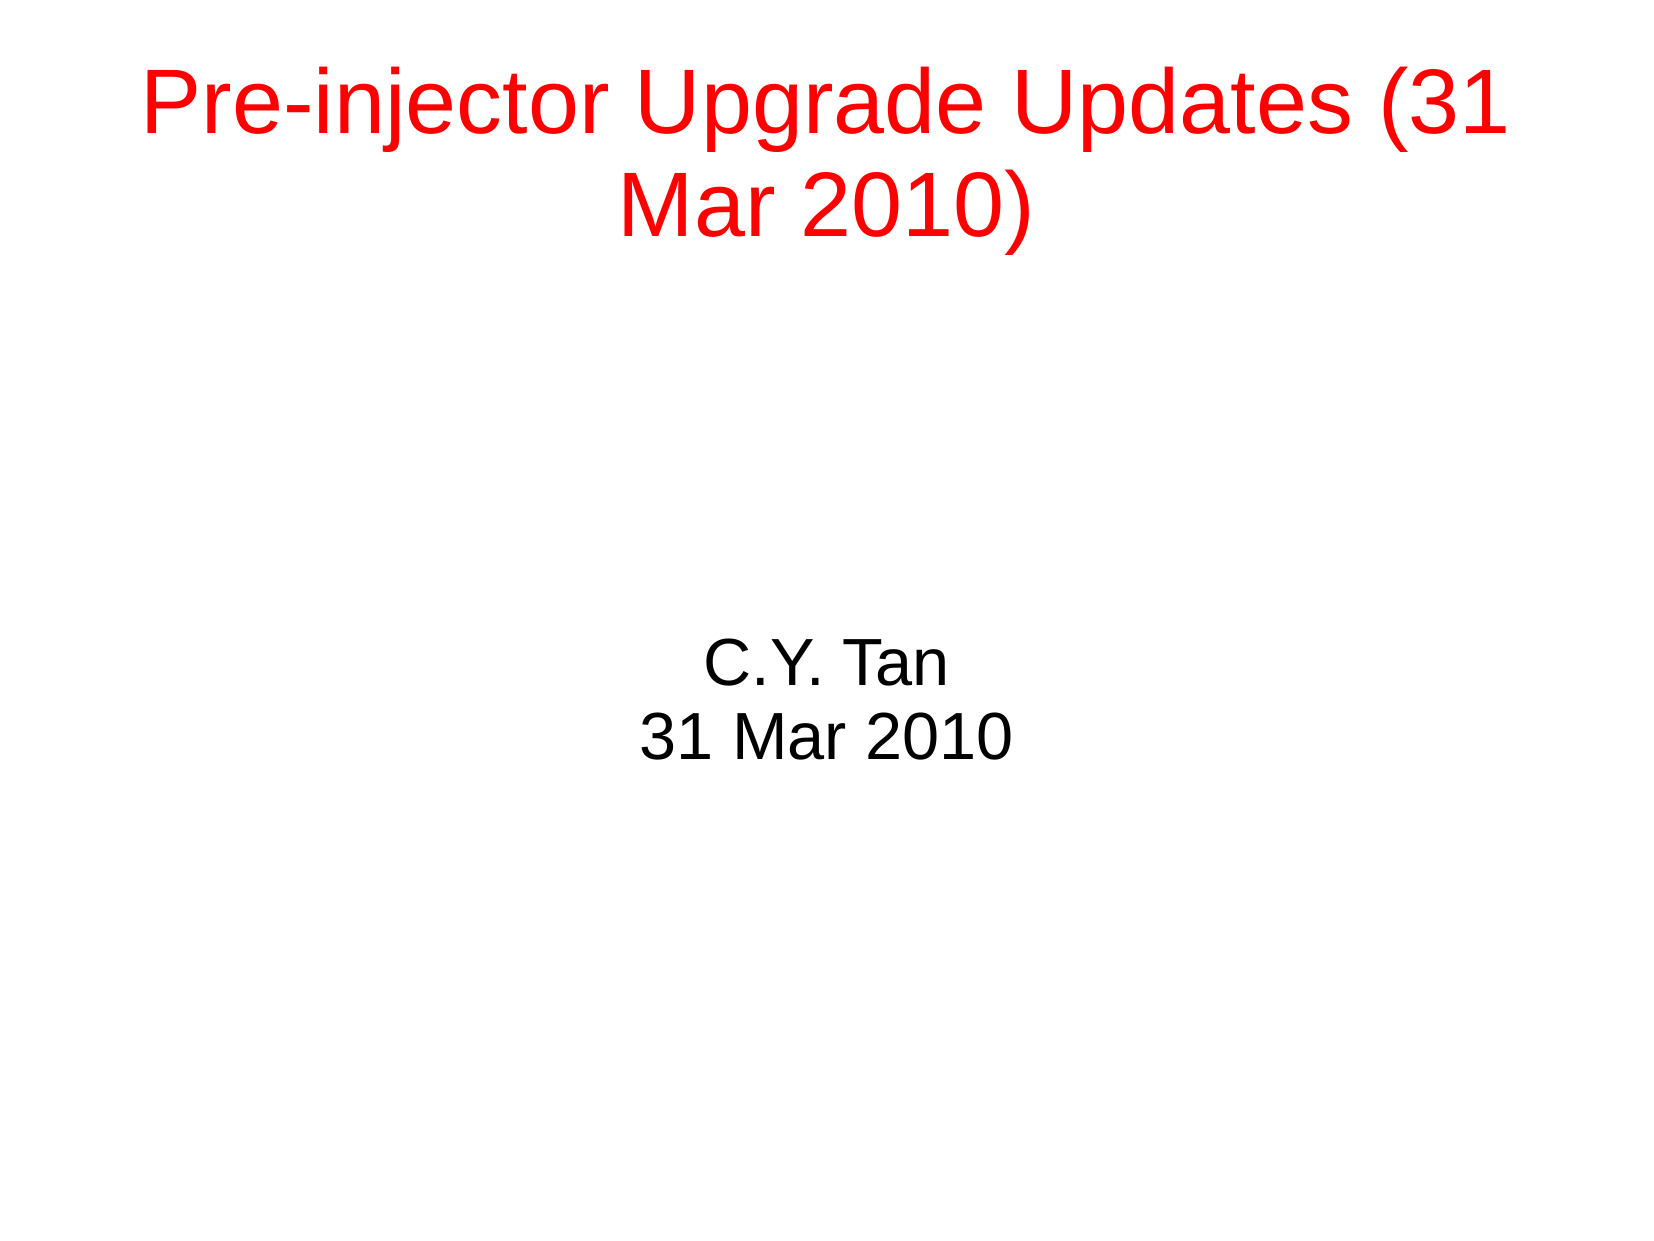

# Pre-injector Upgrade Updates (31 Mar 2010)
C.Y. Tan
31 Mar 2010